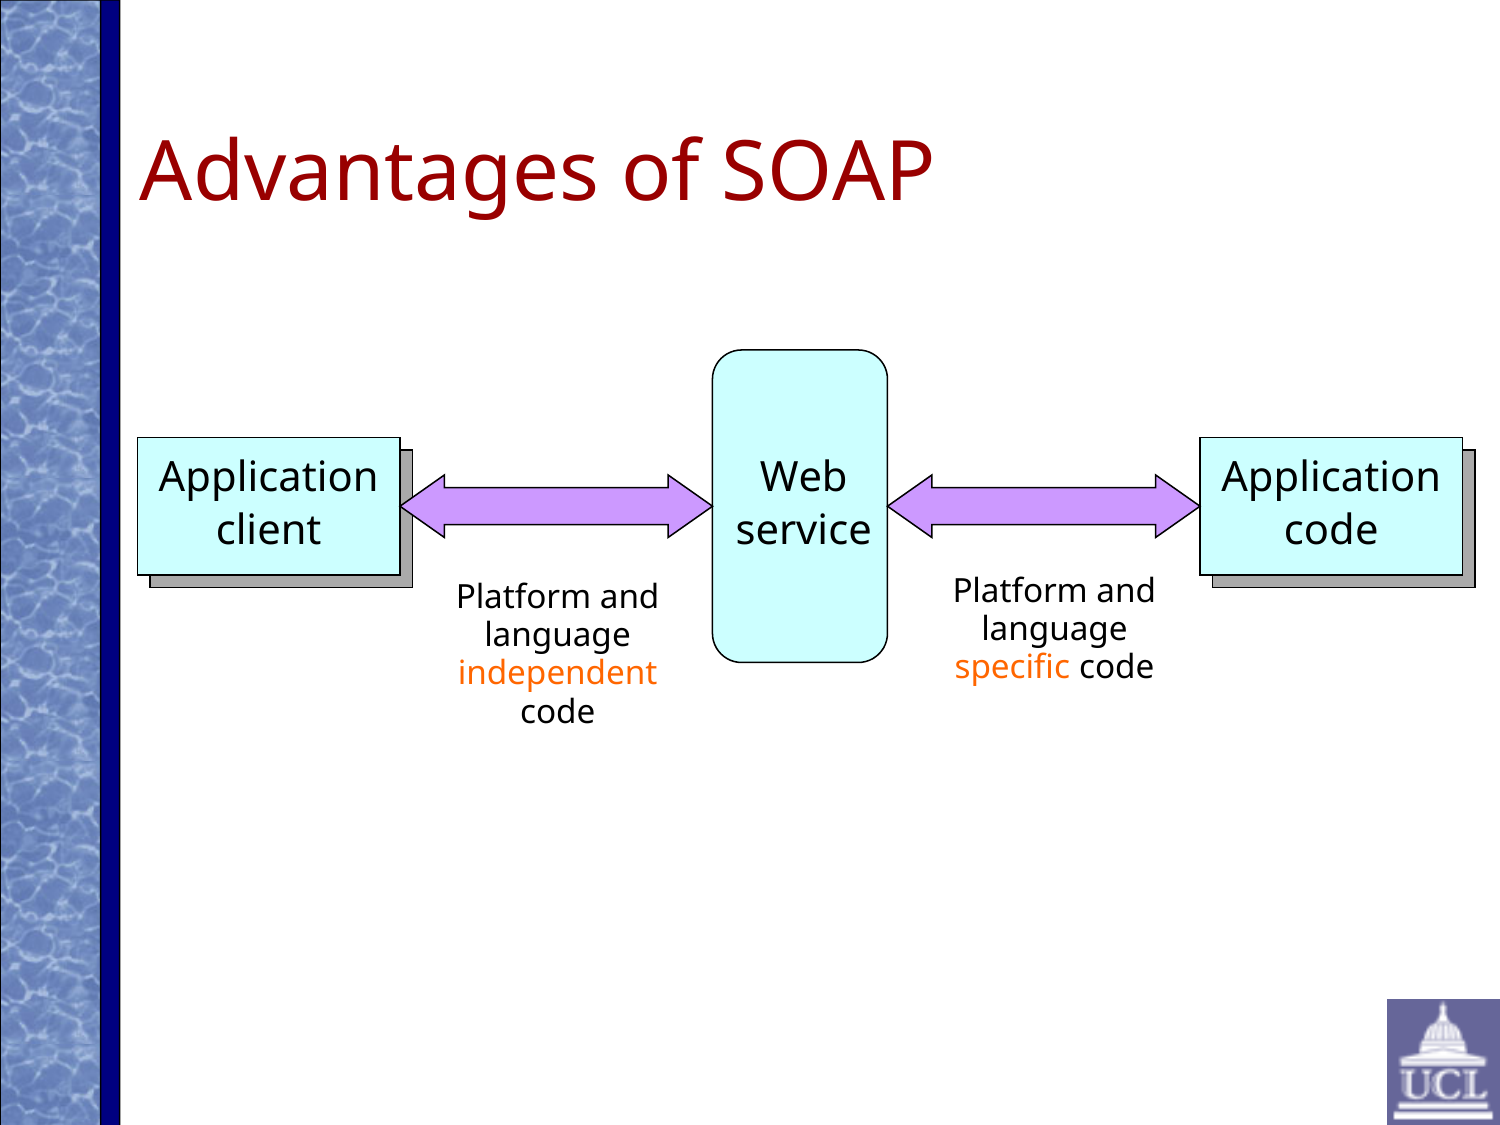

# Advantages of SOAP
Web
service
Application
client
Application
code
Platform and
language
specific code
Platform and
language
independent
code